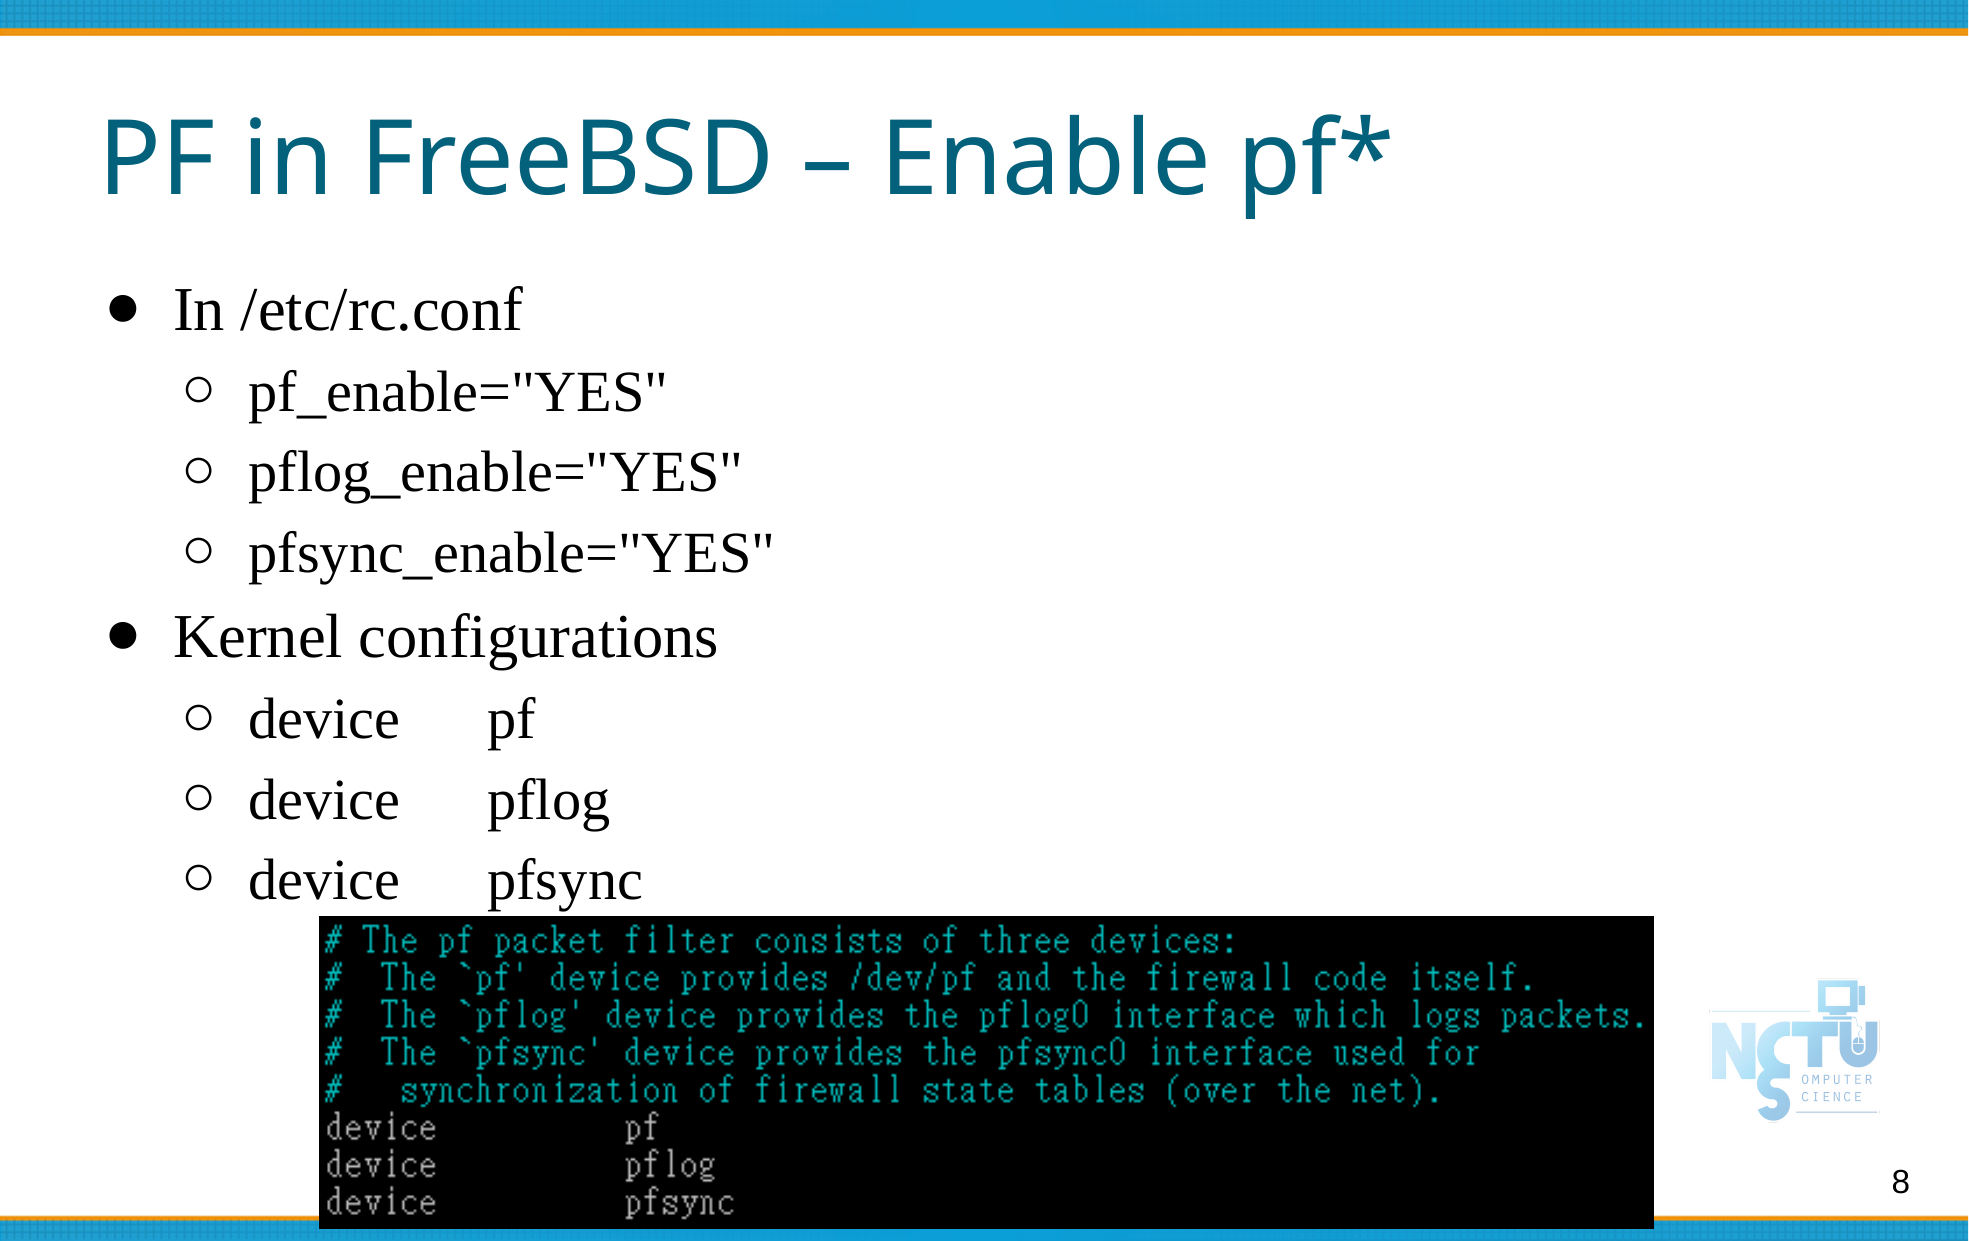

# PF in FreeBSD – Enable pf*
In /etc/rc.conf
pf_enable="YES"
pflog_enable="YES"
pfsync_enable="YES"
Kernel configurations
device pf
device pflog
device pfsync